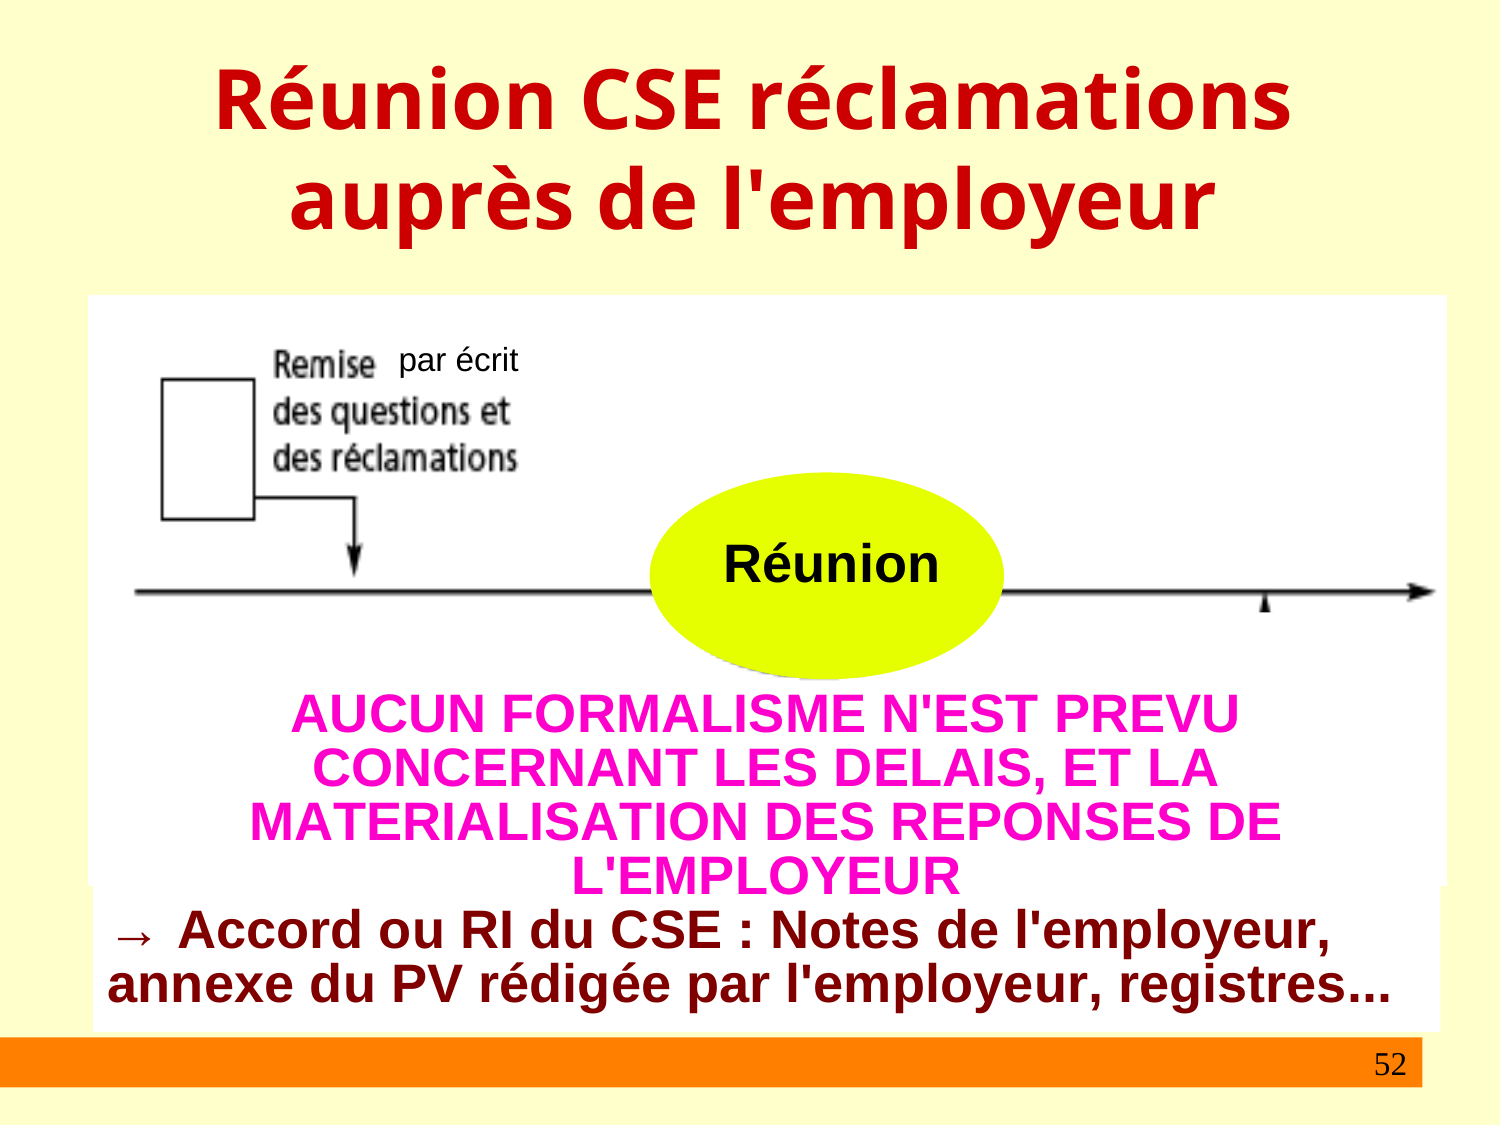

# Réunion CSE réclamations auprès de l'employeur
par écrit
Réunion
AUCUN FORMALISME N'EST PREVU CONCERNANT LES DELAIS, ET LA MATERIALISATION DES REPONSES DE L'EMPLOYEUR
→ Accord ou RI du CSE : Notes de l'employeur, annexe du PV rédigée par l'employeur, registres...
CSE